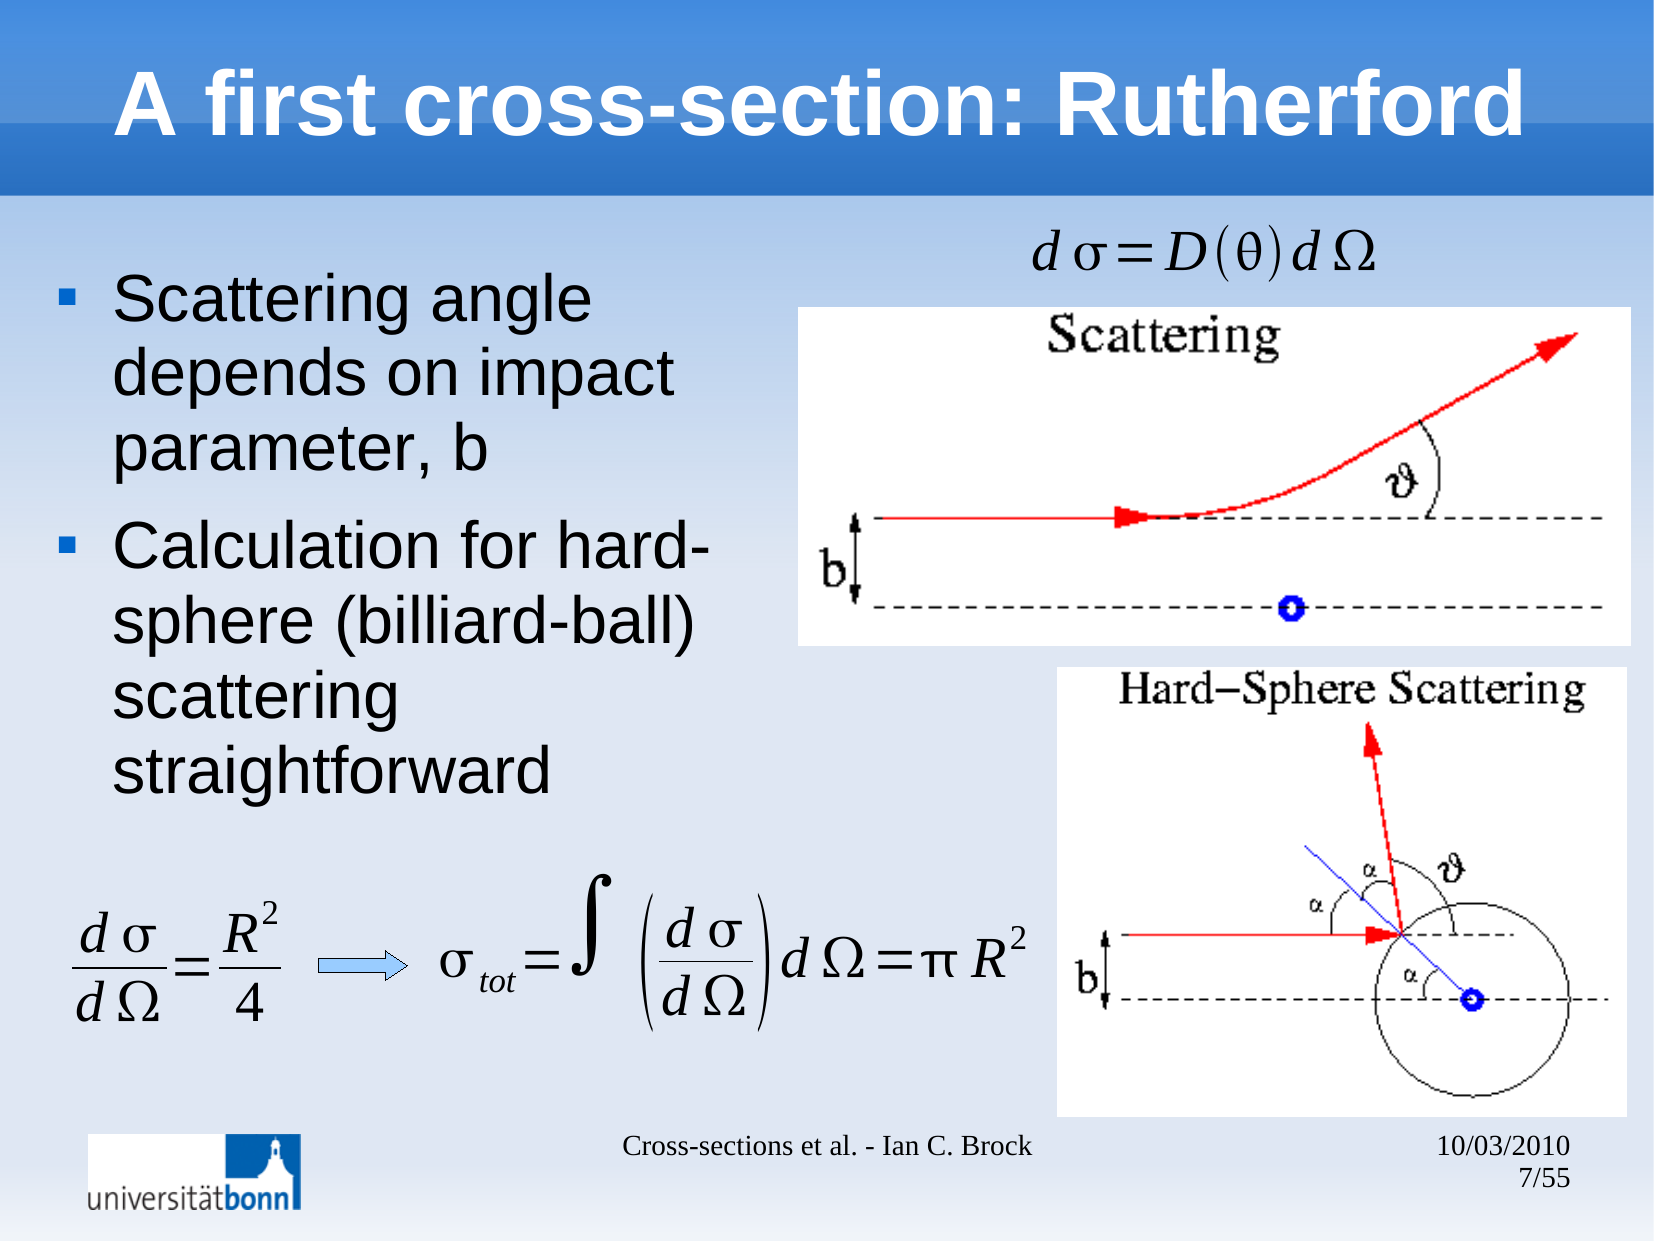

# A first cross-section: Rutherford
Scattering angle depends on impact parameter, b
Calculation for hard-sphere (billiard-ball) scattering straightforward
Cross-sections et al. - Ian C. Brock
7